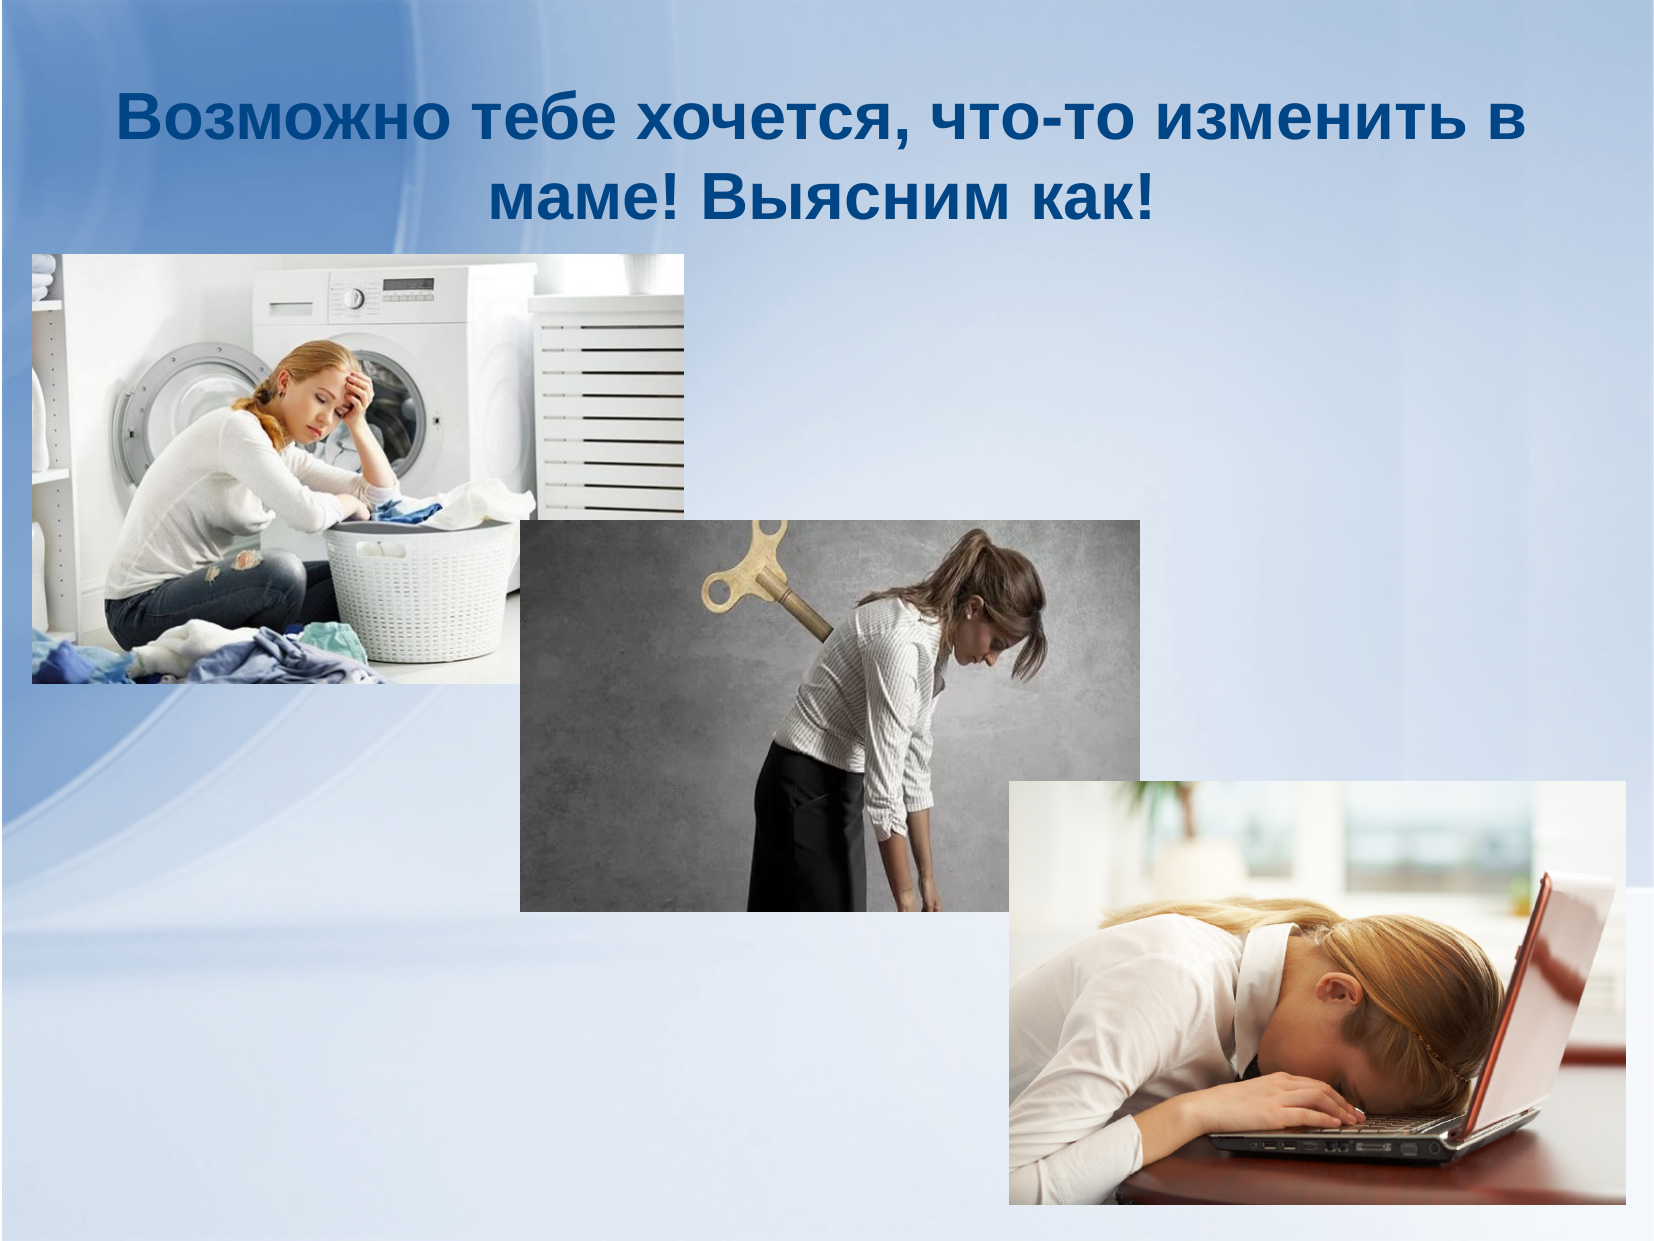

# Возможно тебе хочется, что-то изменить в маме! Выясним как!